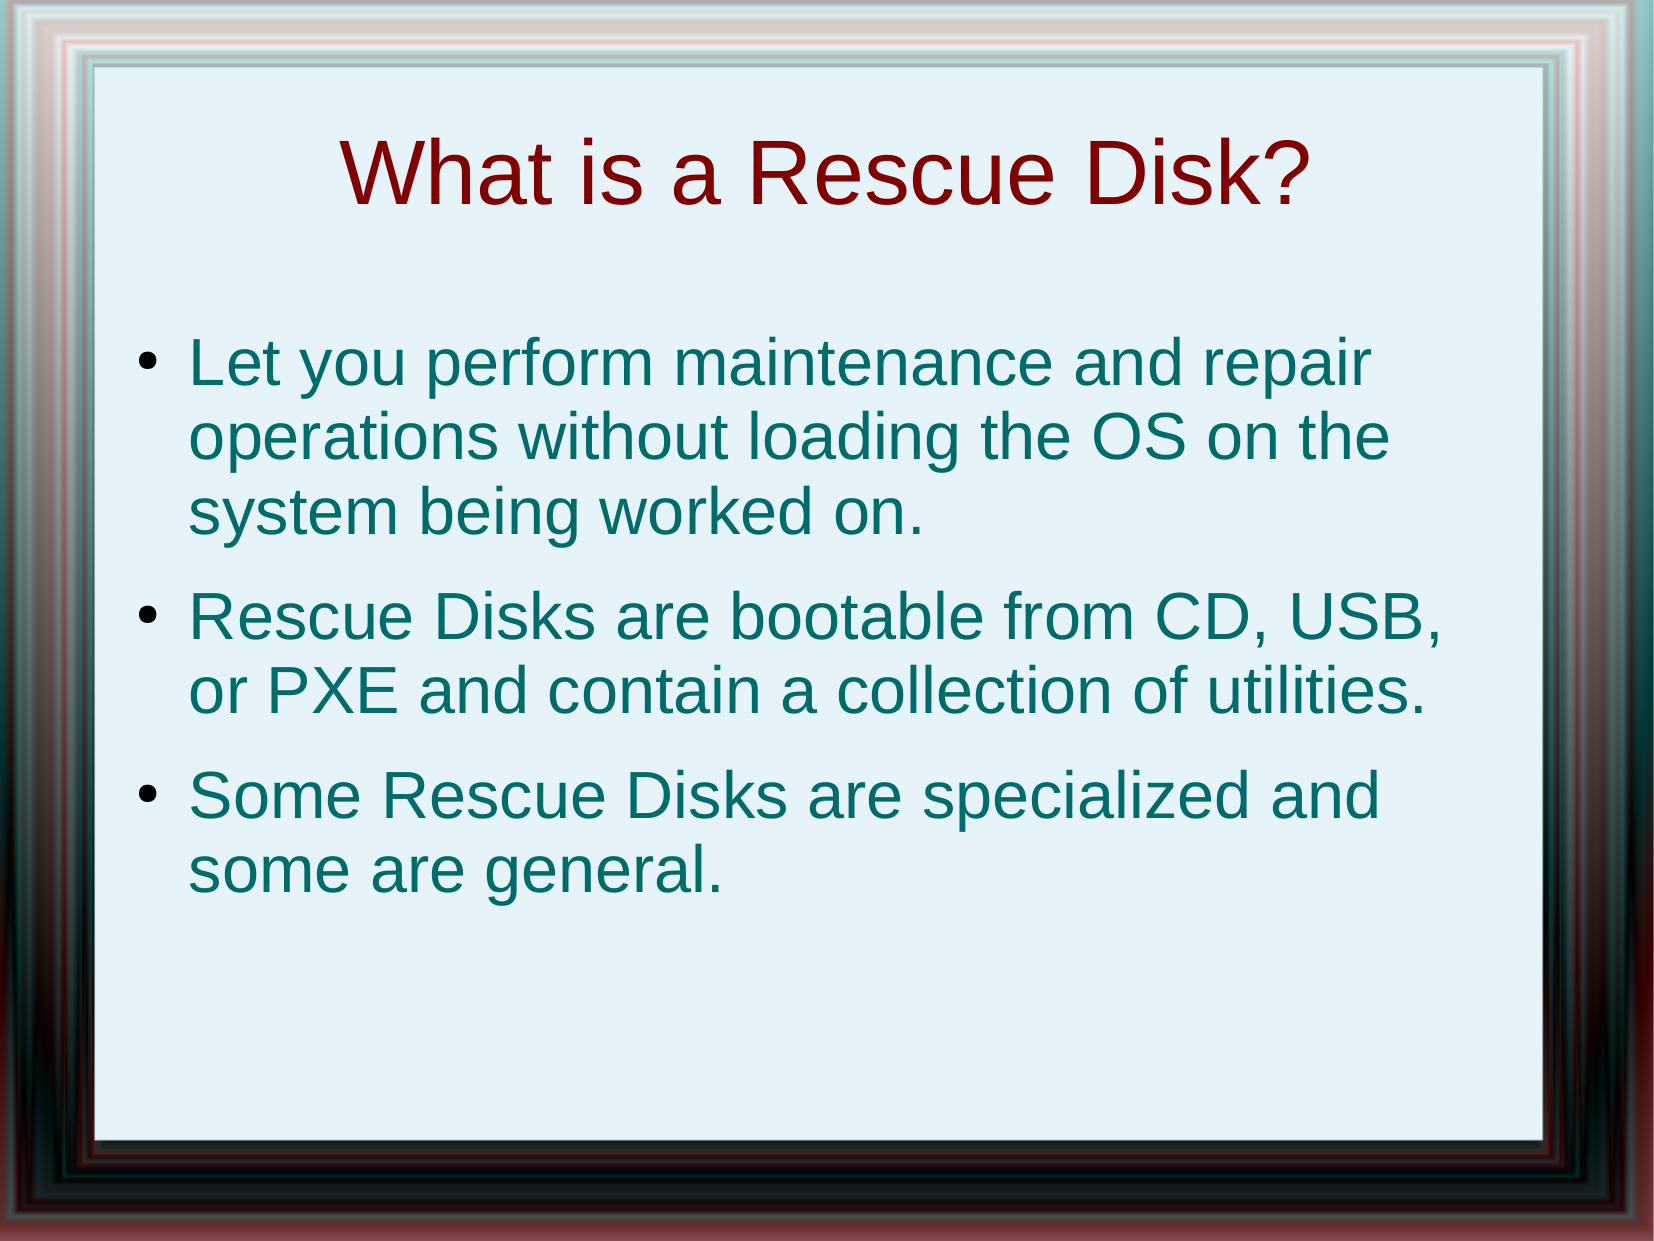

# What is a Rescue Disk?
Let you perform maintenance and repair operations without loading the OS on the system being worked on.
Rescue Disks are bootable from CD, USB, or PXE and contain a collection of utilities.
Some Rescue Disks are specialized and some are general.